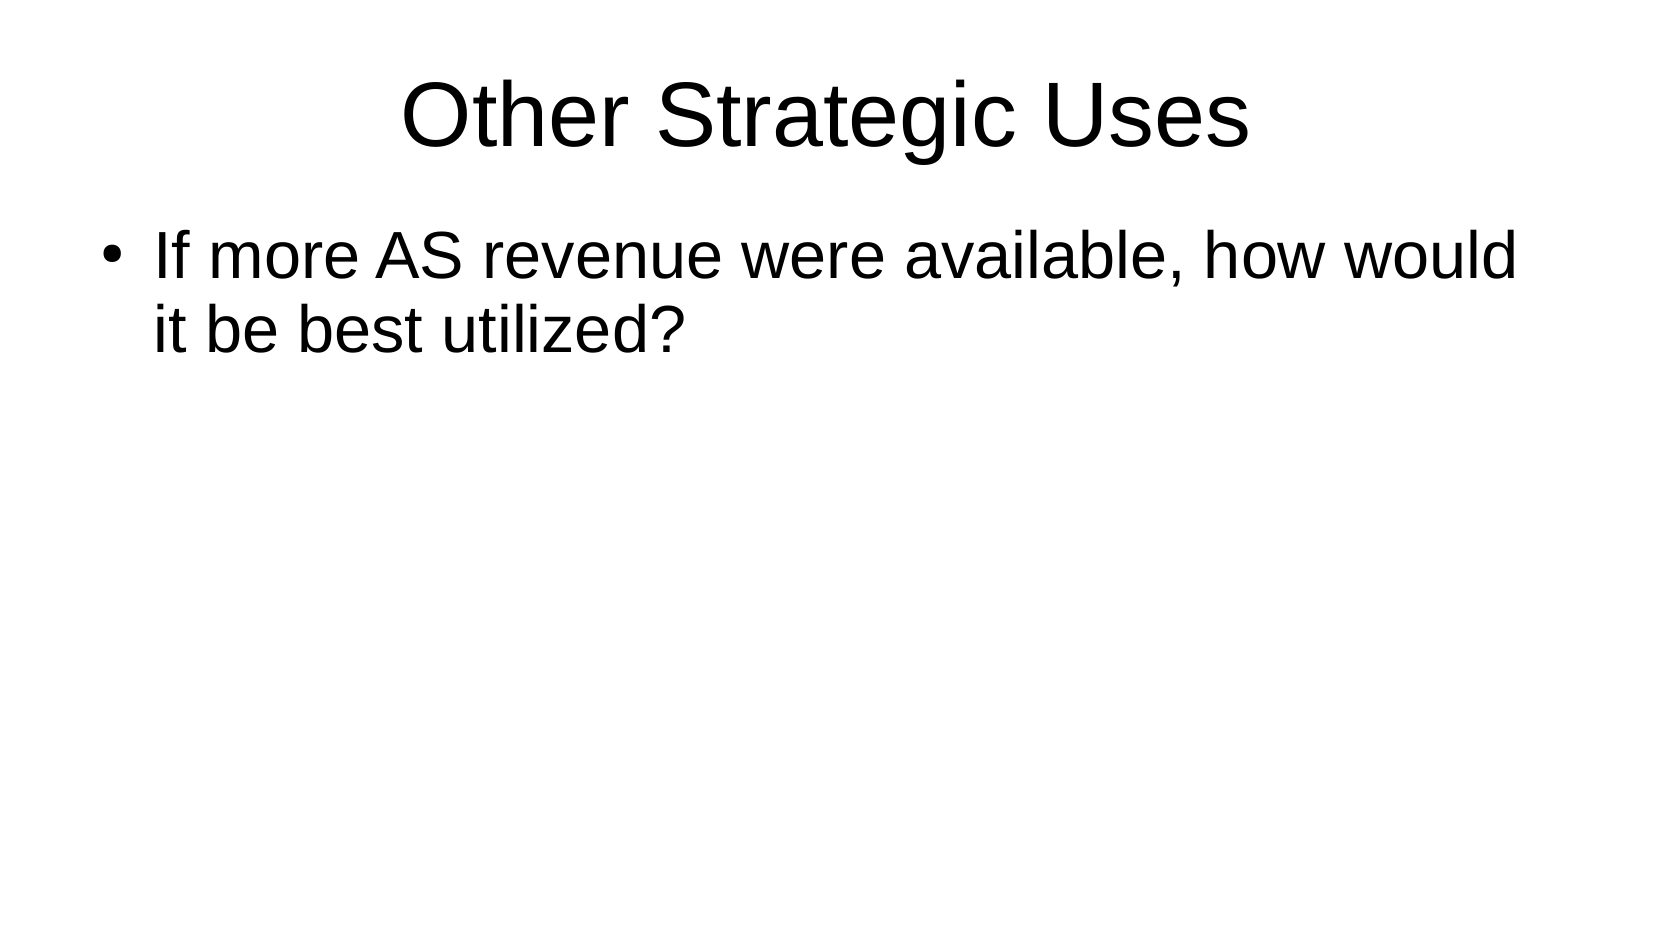

# Other Strategic Uses
If more AS revenue were available, how would it be best utilized?